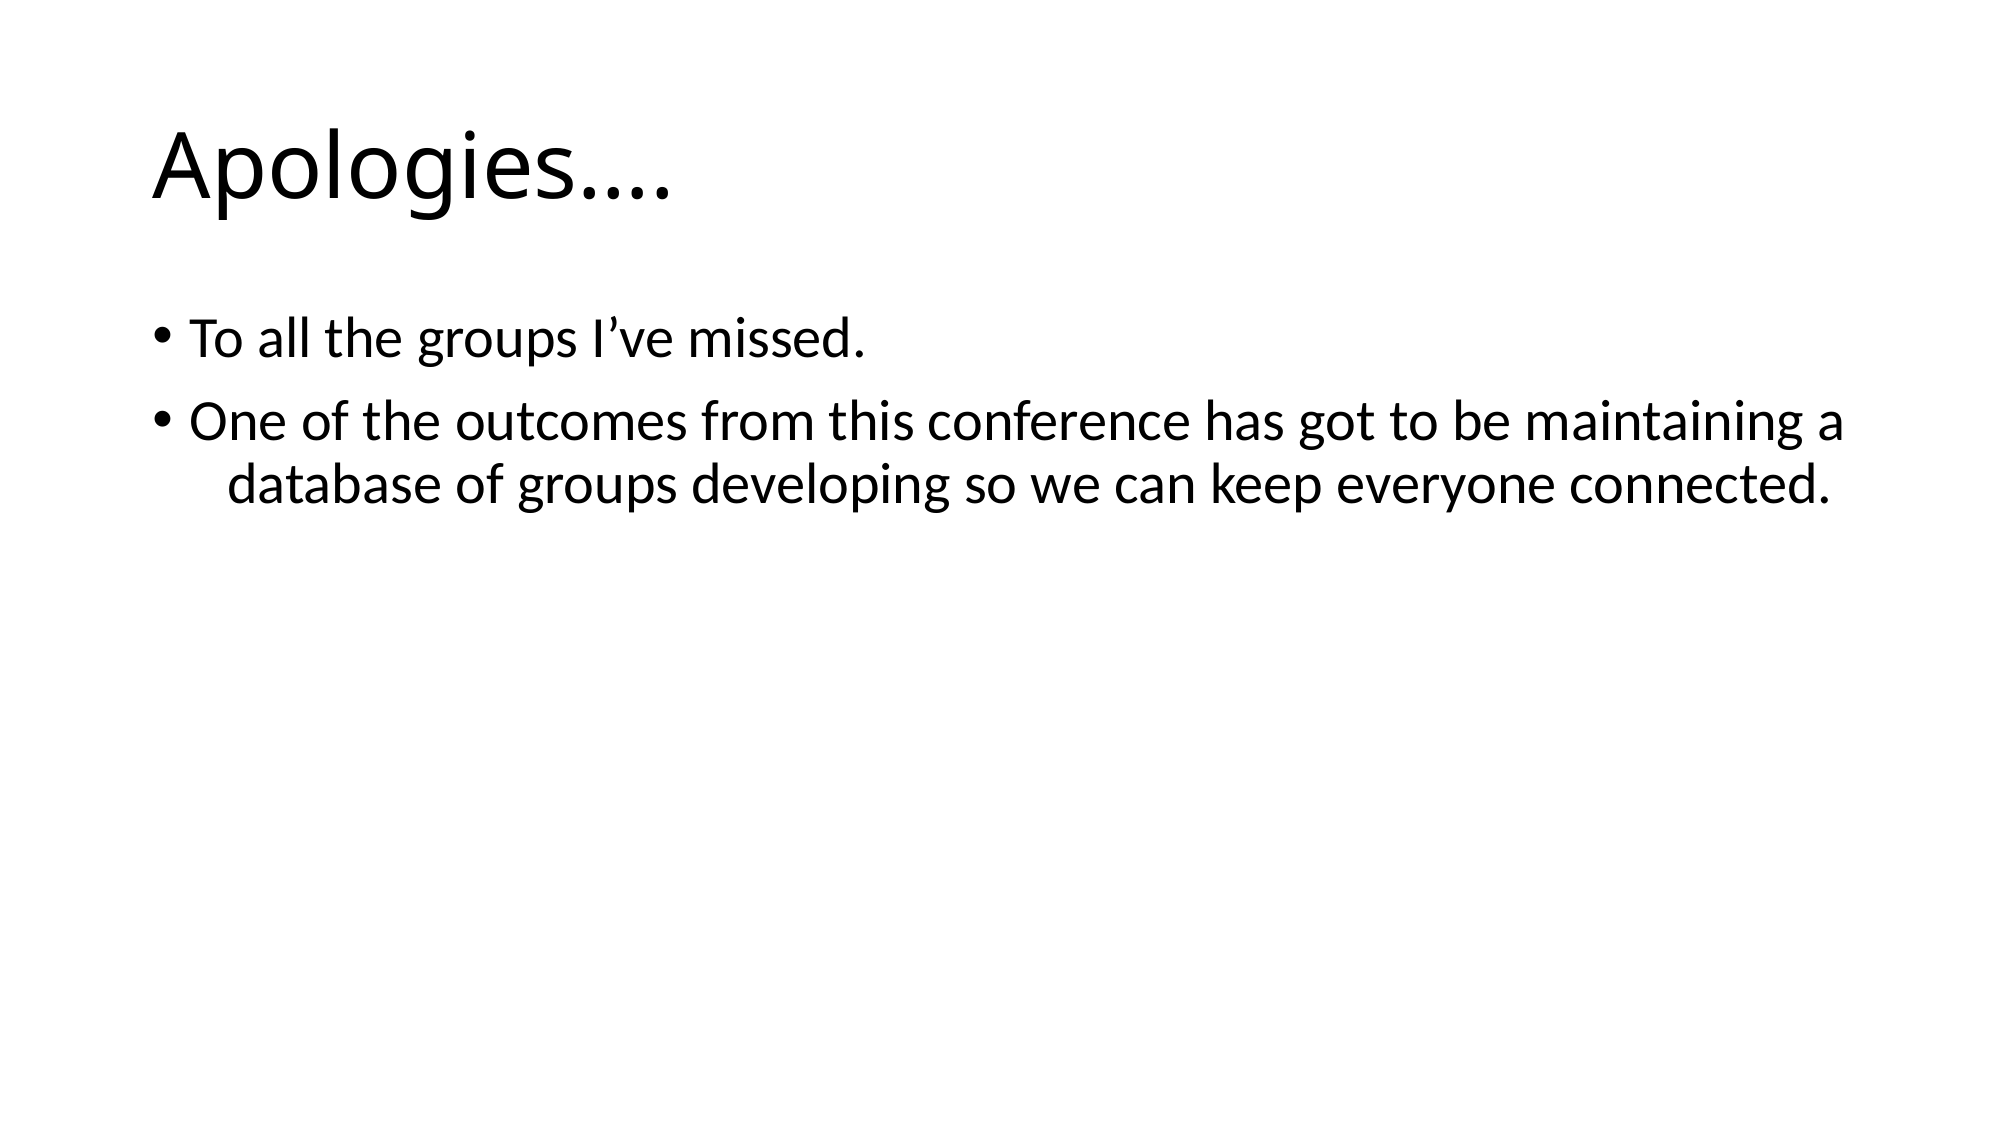

# Apologies….
To all the groups I’ve missed.
One of the outcomes from this conference has got to be maintaining a database of groups developing so we can keep everyone connected.